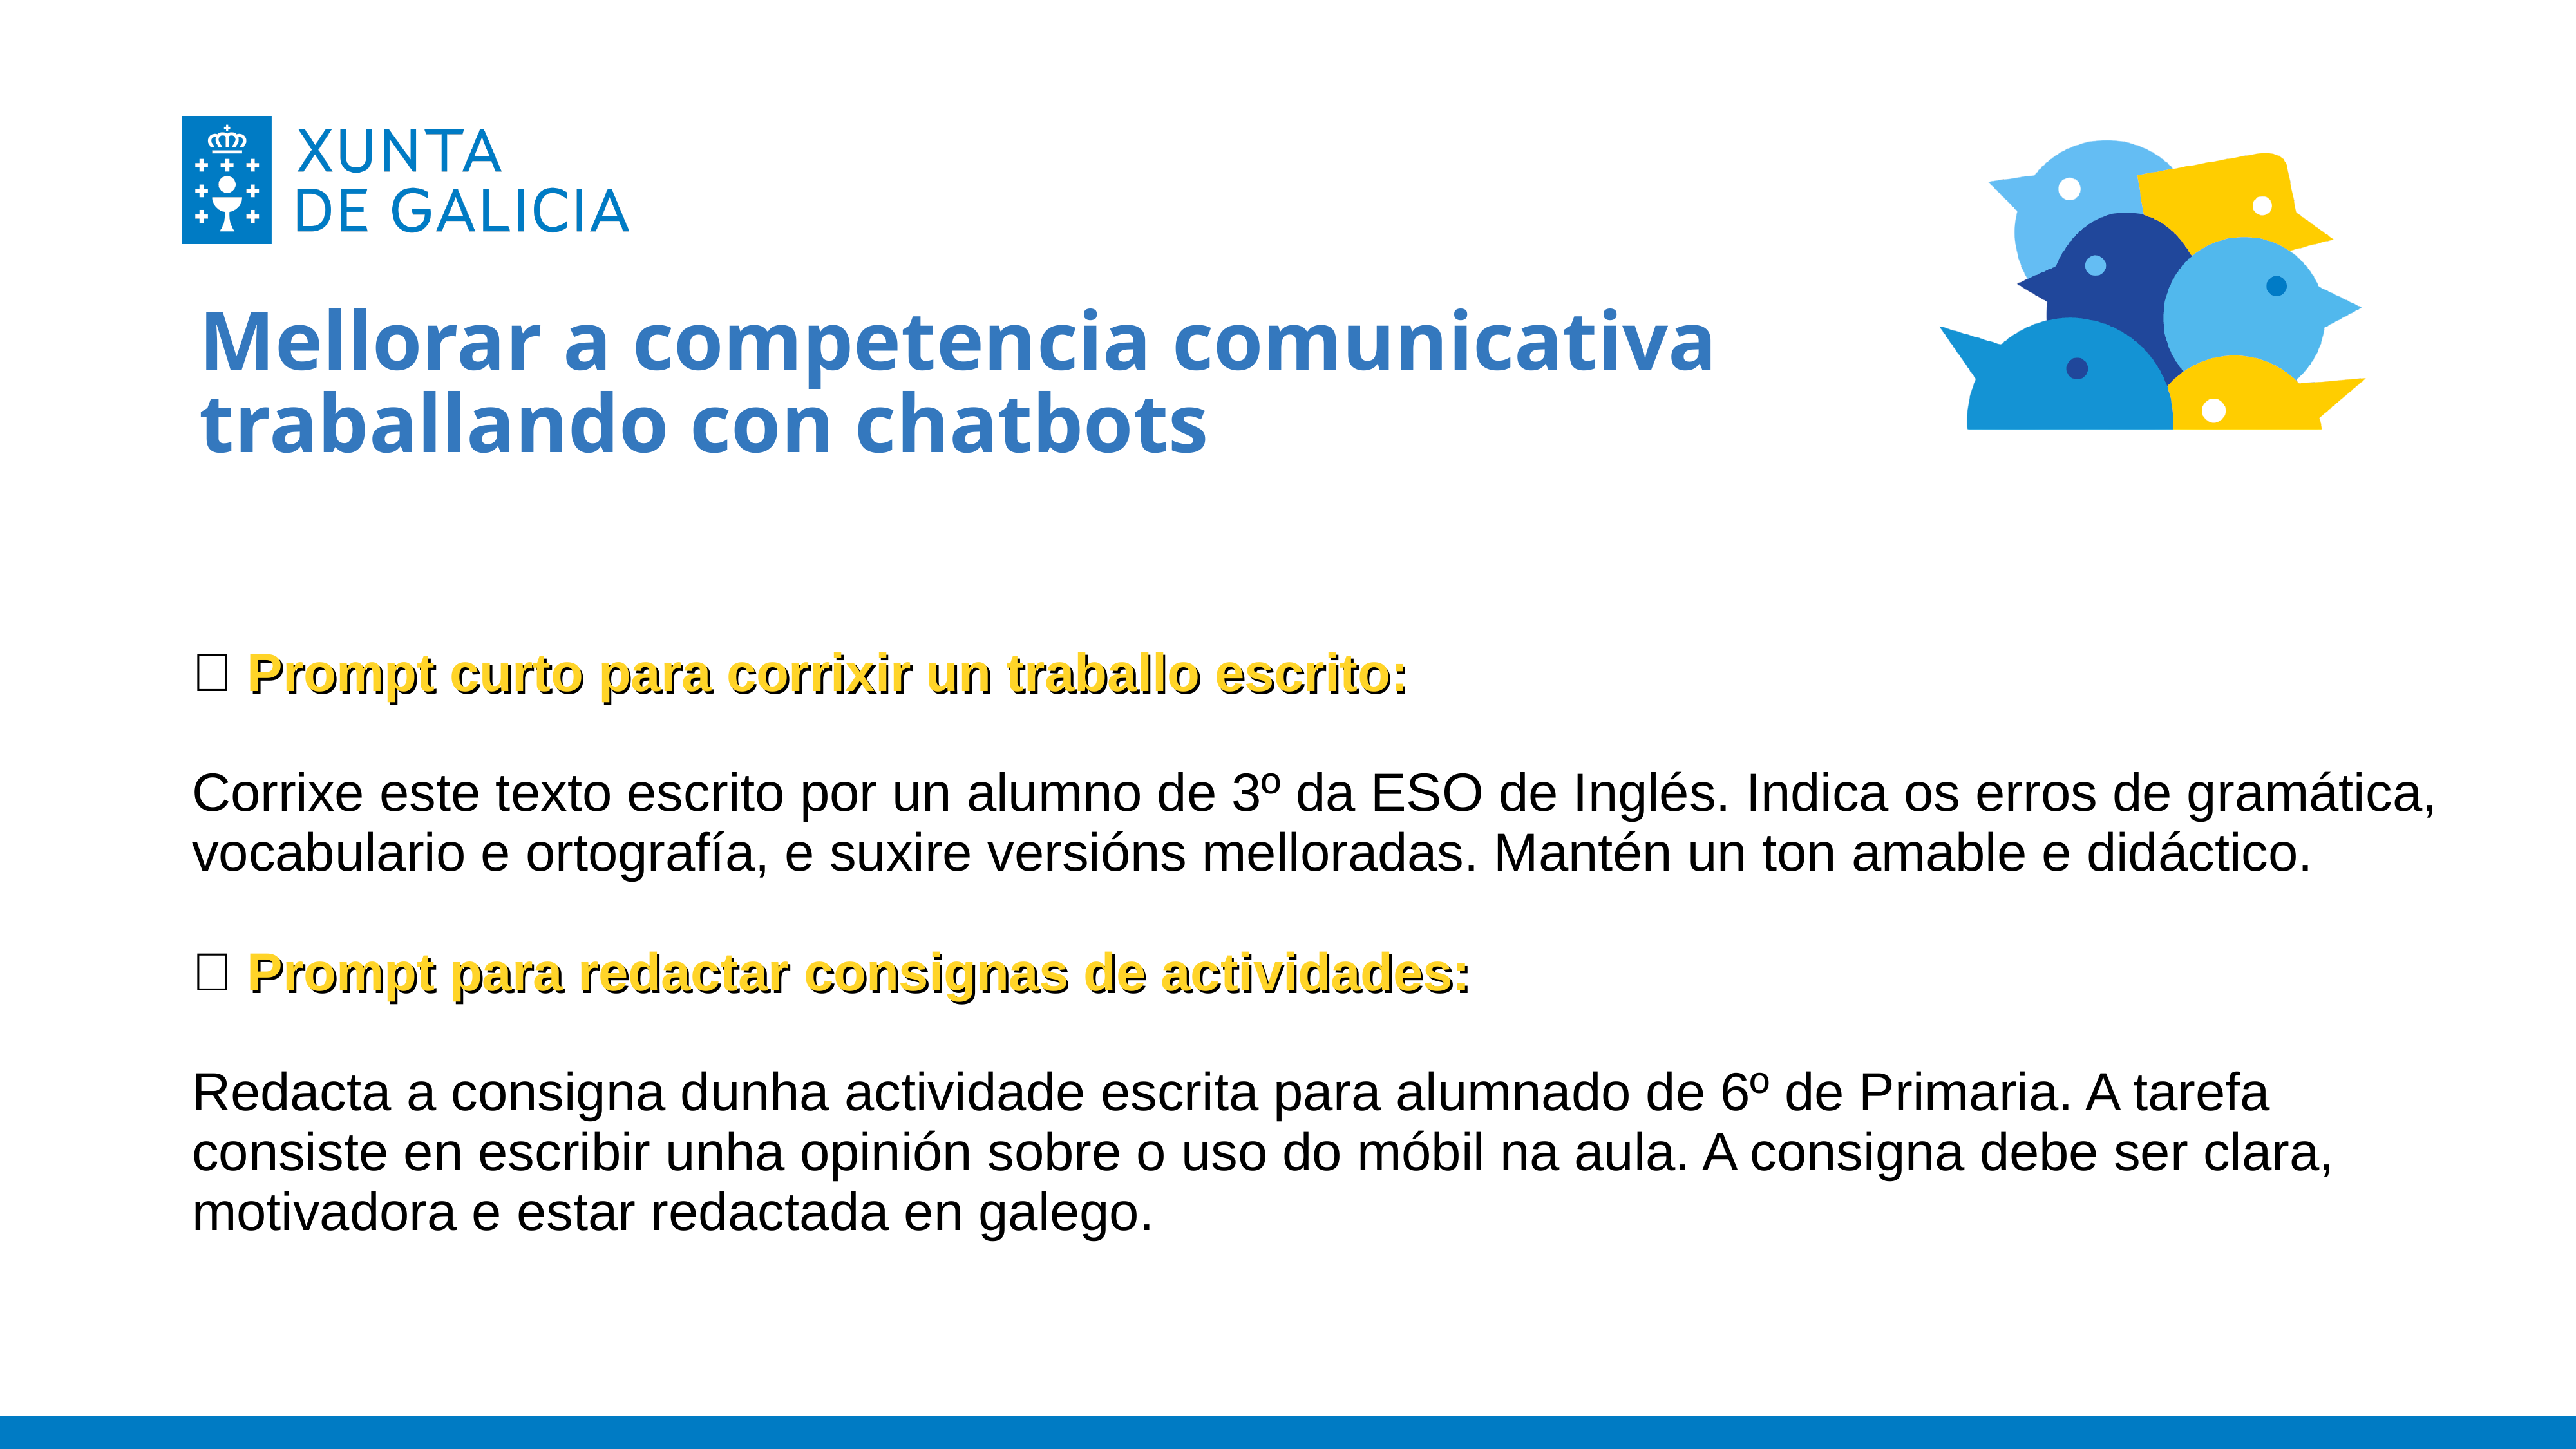

Mellorar a competencia comunicativa traballando con chatbots
📝 Prompt curto para corrixir un traballo escrito:
Corrixe este texto escrito por un alumno de 3º da ESO de Inglés. Indica os erros de gramática, vocabulario e ortografía, e suxire versións melloradas. Mantén un ton amable e didáctico.
🎯 Prompt para redactar consignas de actividades:
Redacta a consigna dunha actividade escrita para alumnado de 6º de Primaria. A tarefa consiste en escribir unha opinión sobre o uso do móbil na aula. A consigna debe ser clara, motivadora e estar redactada en galego.